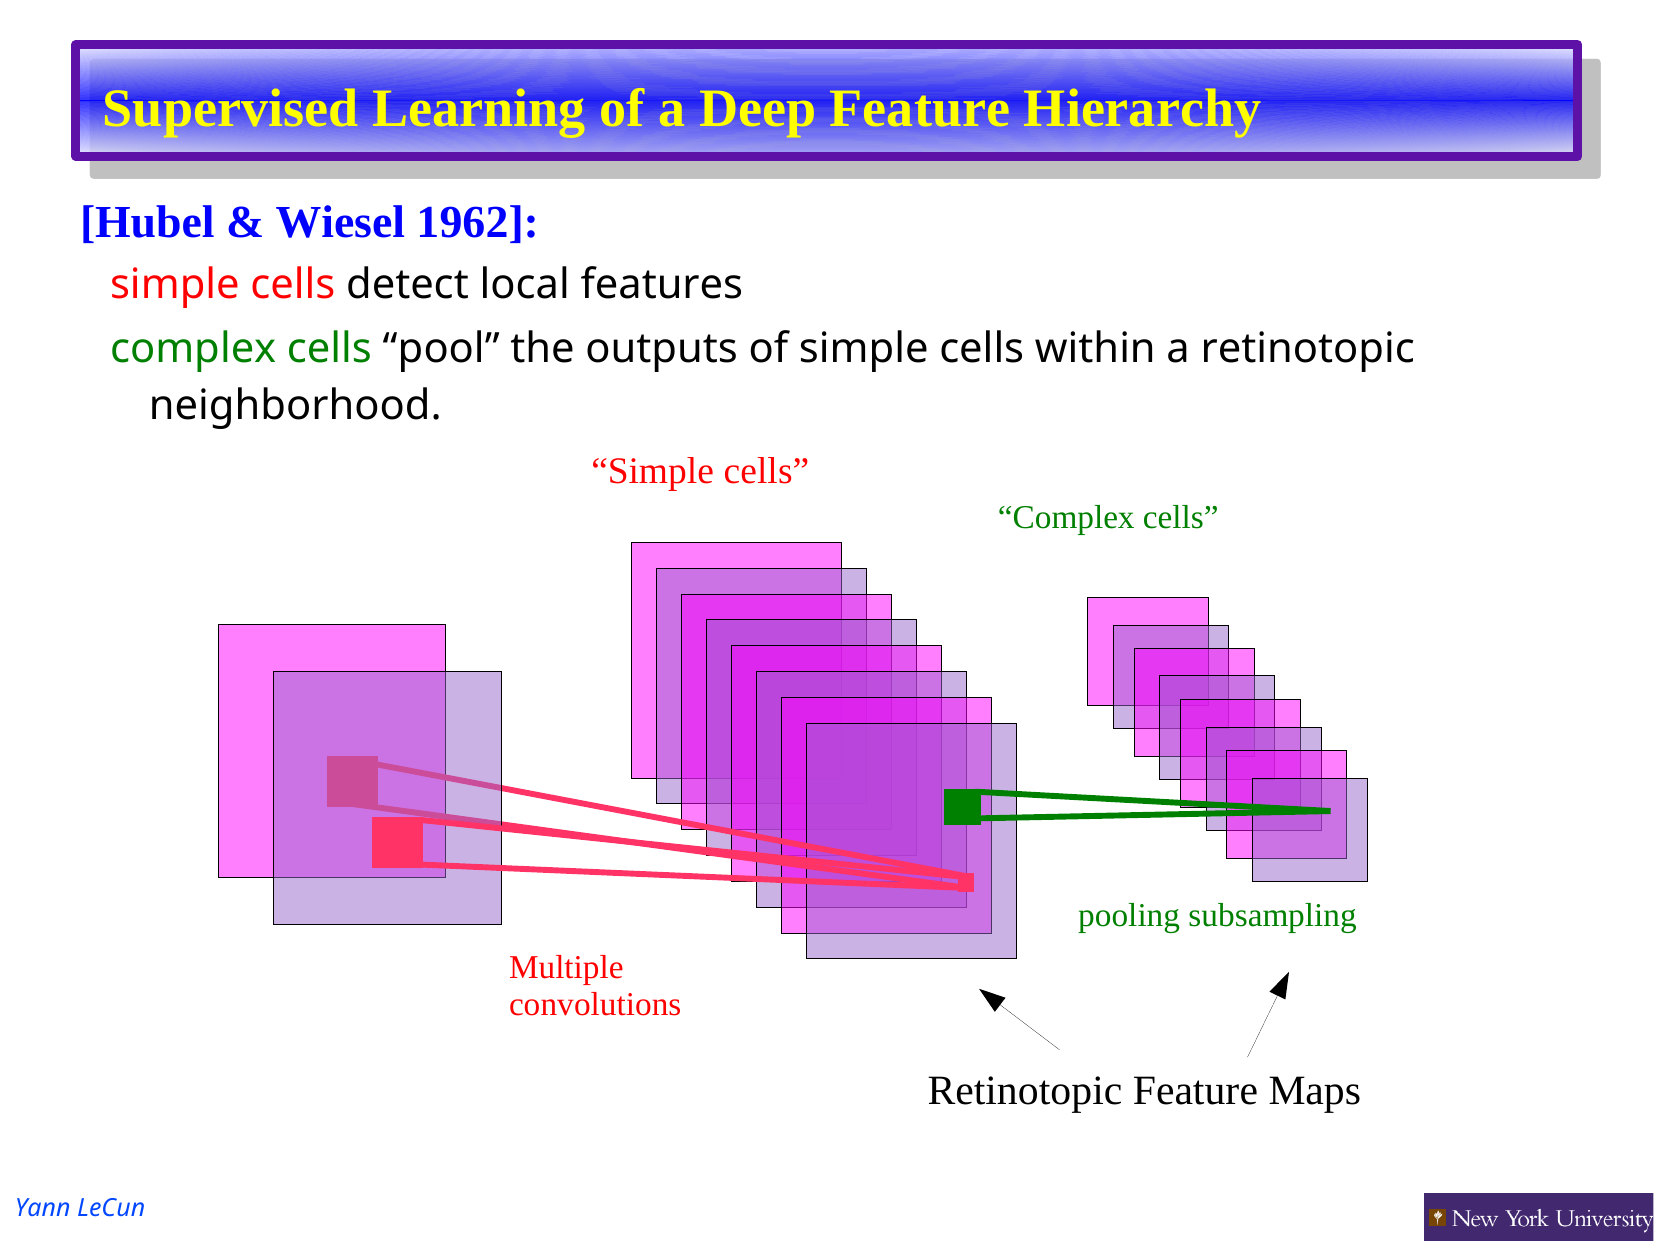

# Supervised Learning of a Deep Feature Hierarchy
[Hubel & Wiesel 1962]:
simple cells detect local features
complex cells “pool” the outputs of simple cells within a retinotopic neighborhood.
“Simple cells”
“Complex cells”
pooling subsampling
Multiple convolutions
Retinotopic Feature Maps